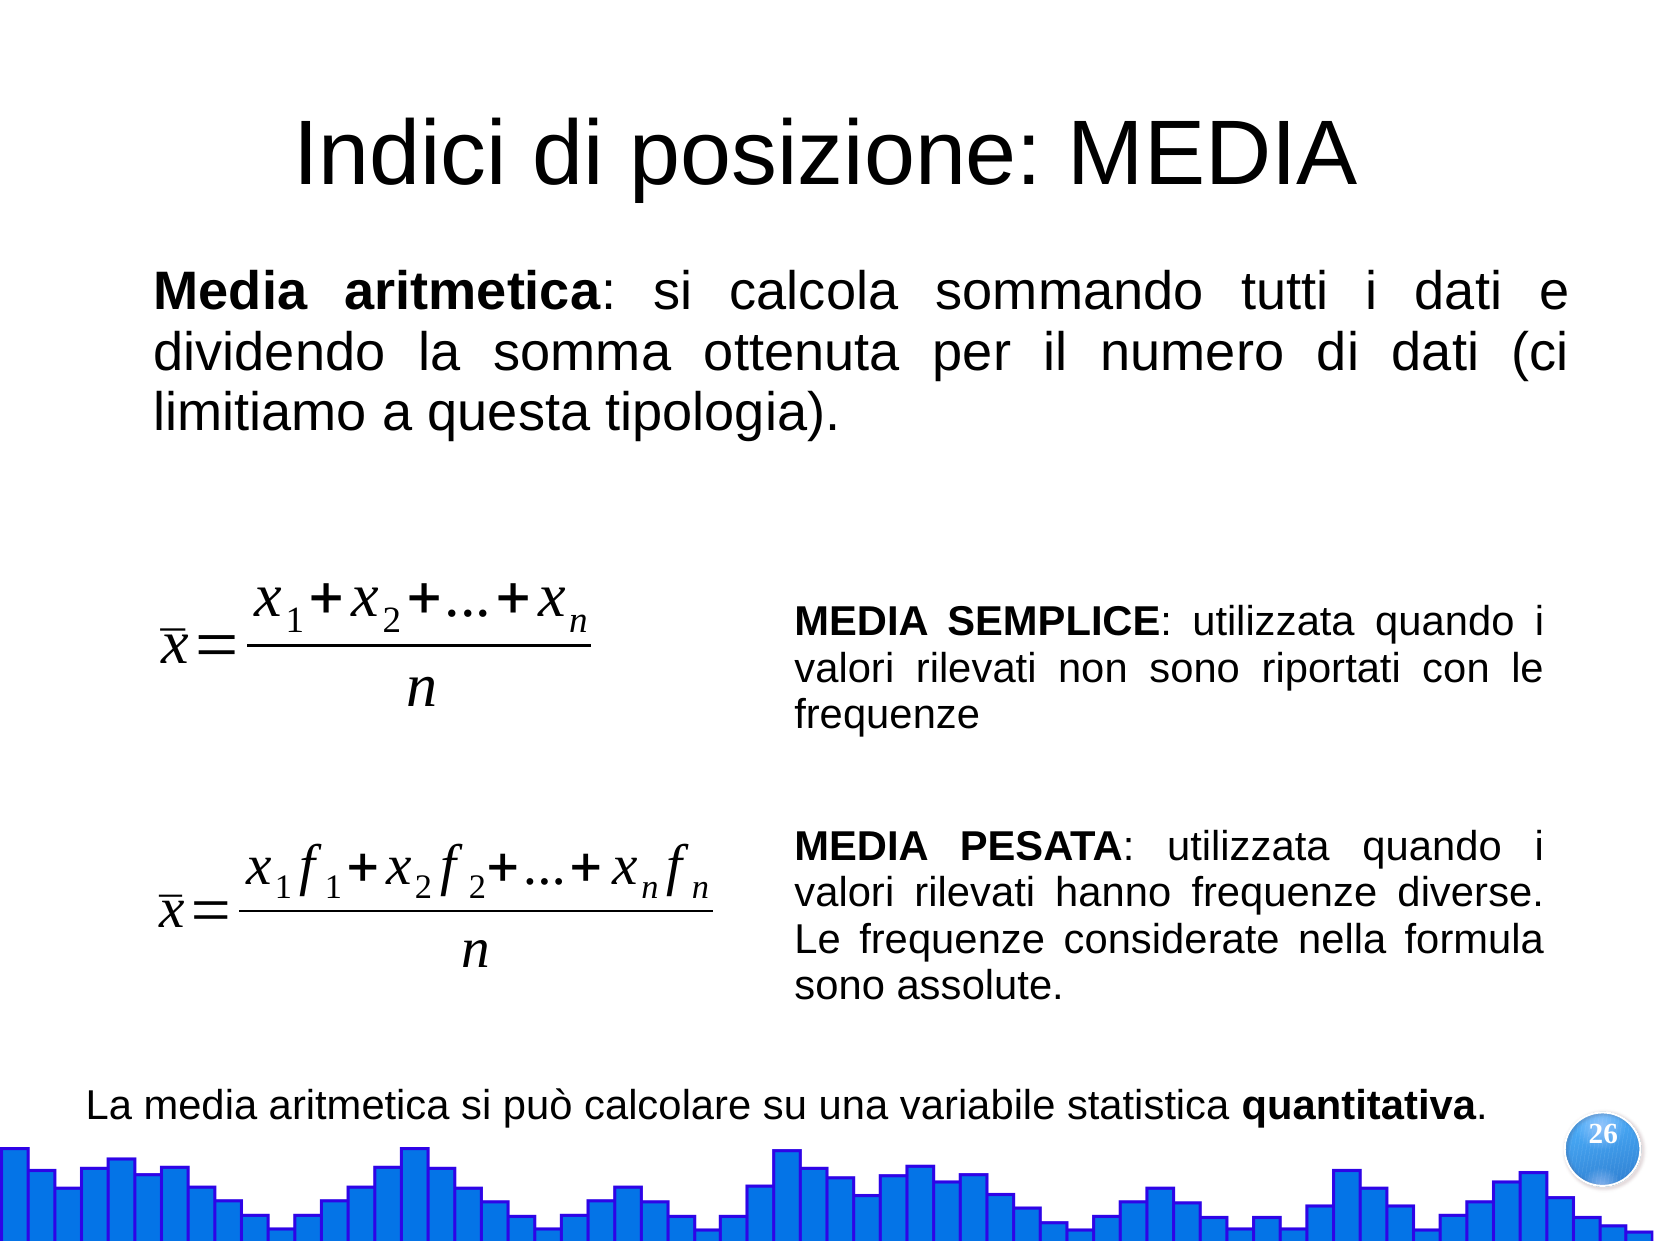

# Indici di posizione: MEDIA
Media aritmetica: si calcola sommando tutti i dati e dividendo la somma ottenuta per il numero di dati (ci limitiamo a questa tipologia).
MEDIA SEMPLICE: utilizzata quando i valori rilevati non sono riportati con le frequenze
MEDIA PESATA: utilizzata quando i valori rilevati hanno frequenze diverse. Le frequenze considerate nella formula sono assolute.
La media aritmetica si può calcolare su una variabile statistica quantitativa.
26